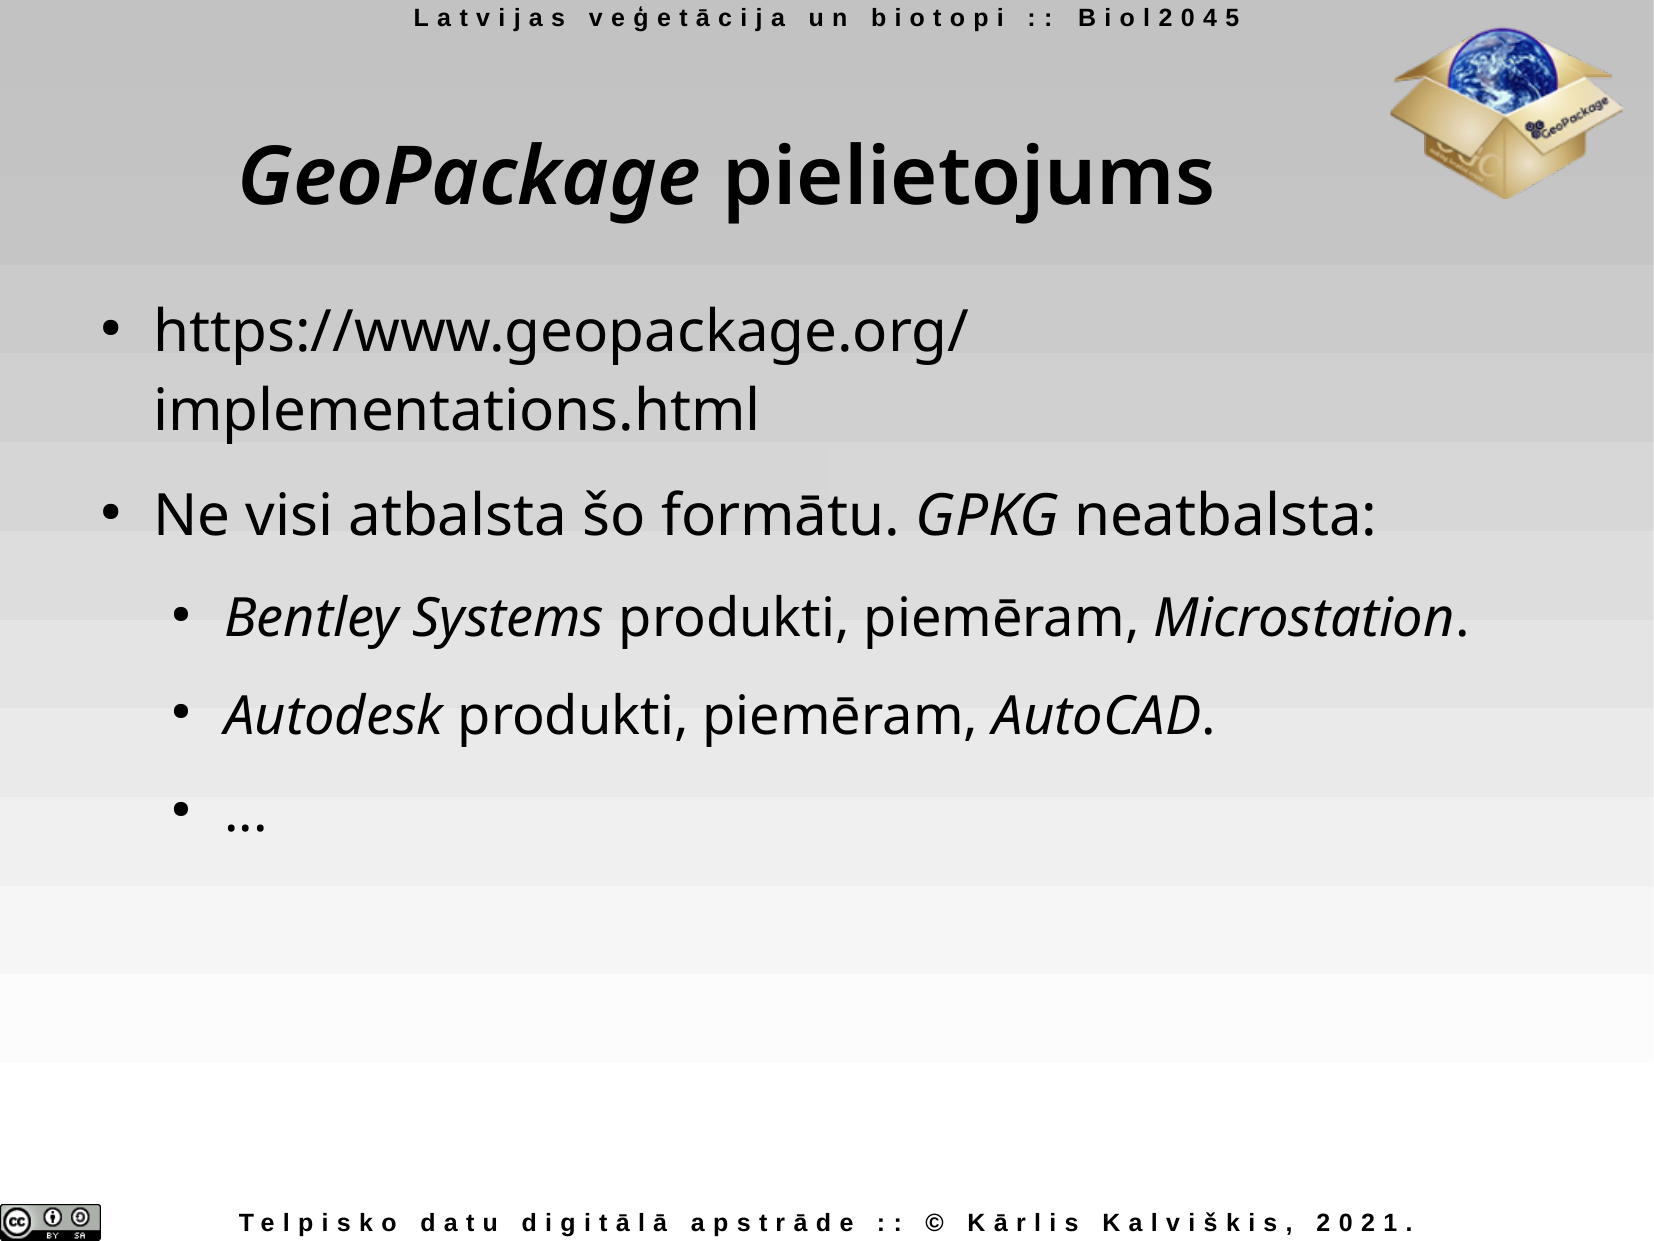

# GeoPackage pielietojums
https://www.geopackage.org/implementations.html
Ne visi atbalsta šo formātu. GPKG neatbalsta:
Bentley Systems produkti, piemēram, Microstation.
Autodesk produkti, piemēram, AutoCAD.
...